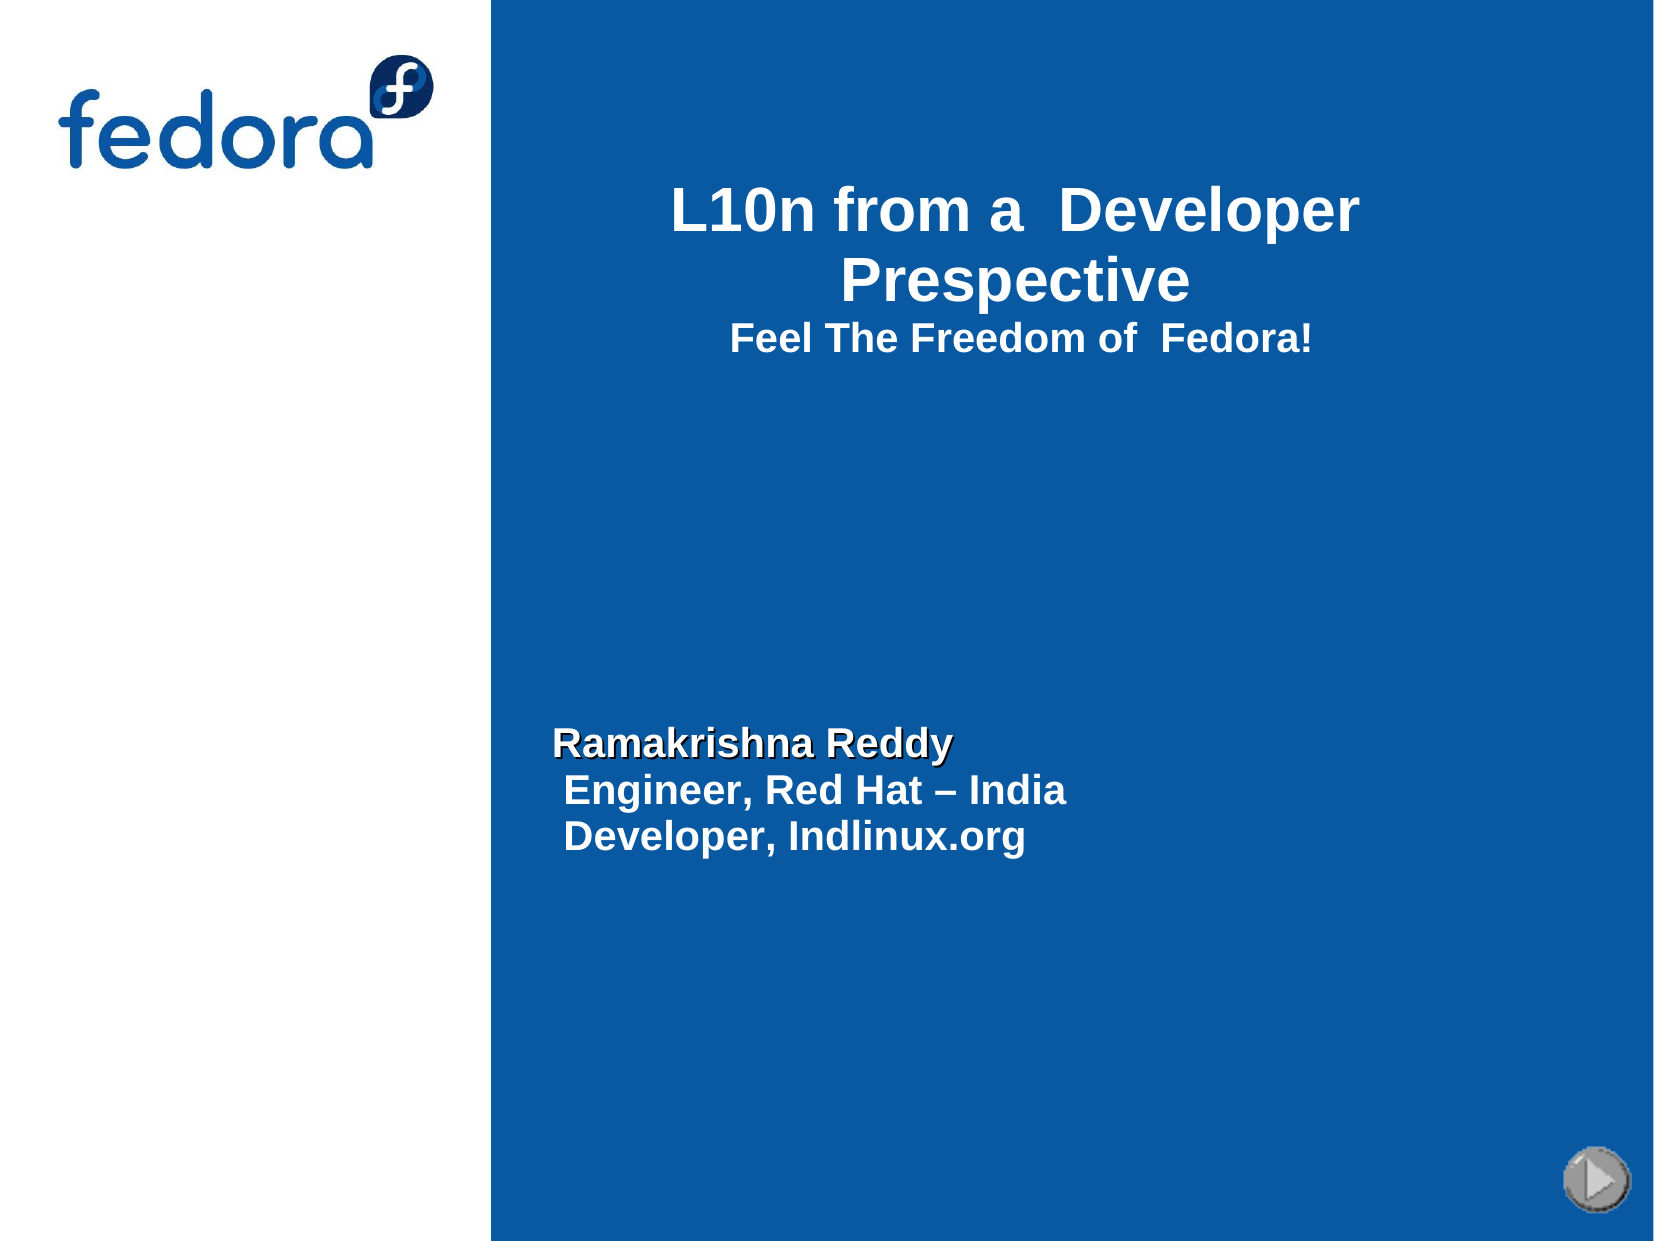

L10n from a Developer Prespective
 Feel The Freedom of Fedora!
Ramakrishna Reddy
 Engineer, Red Hat – India
 Developer, Indlinux.org